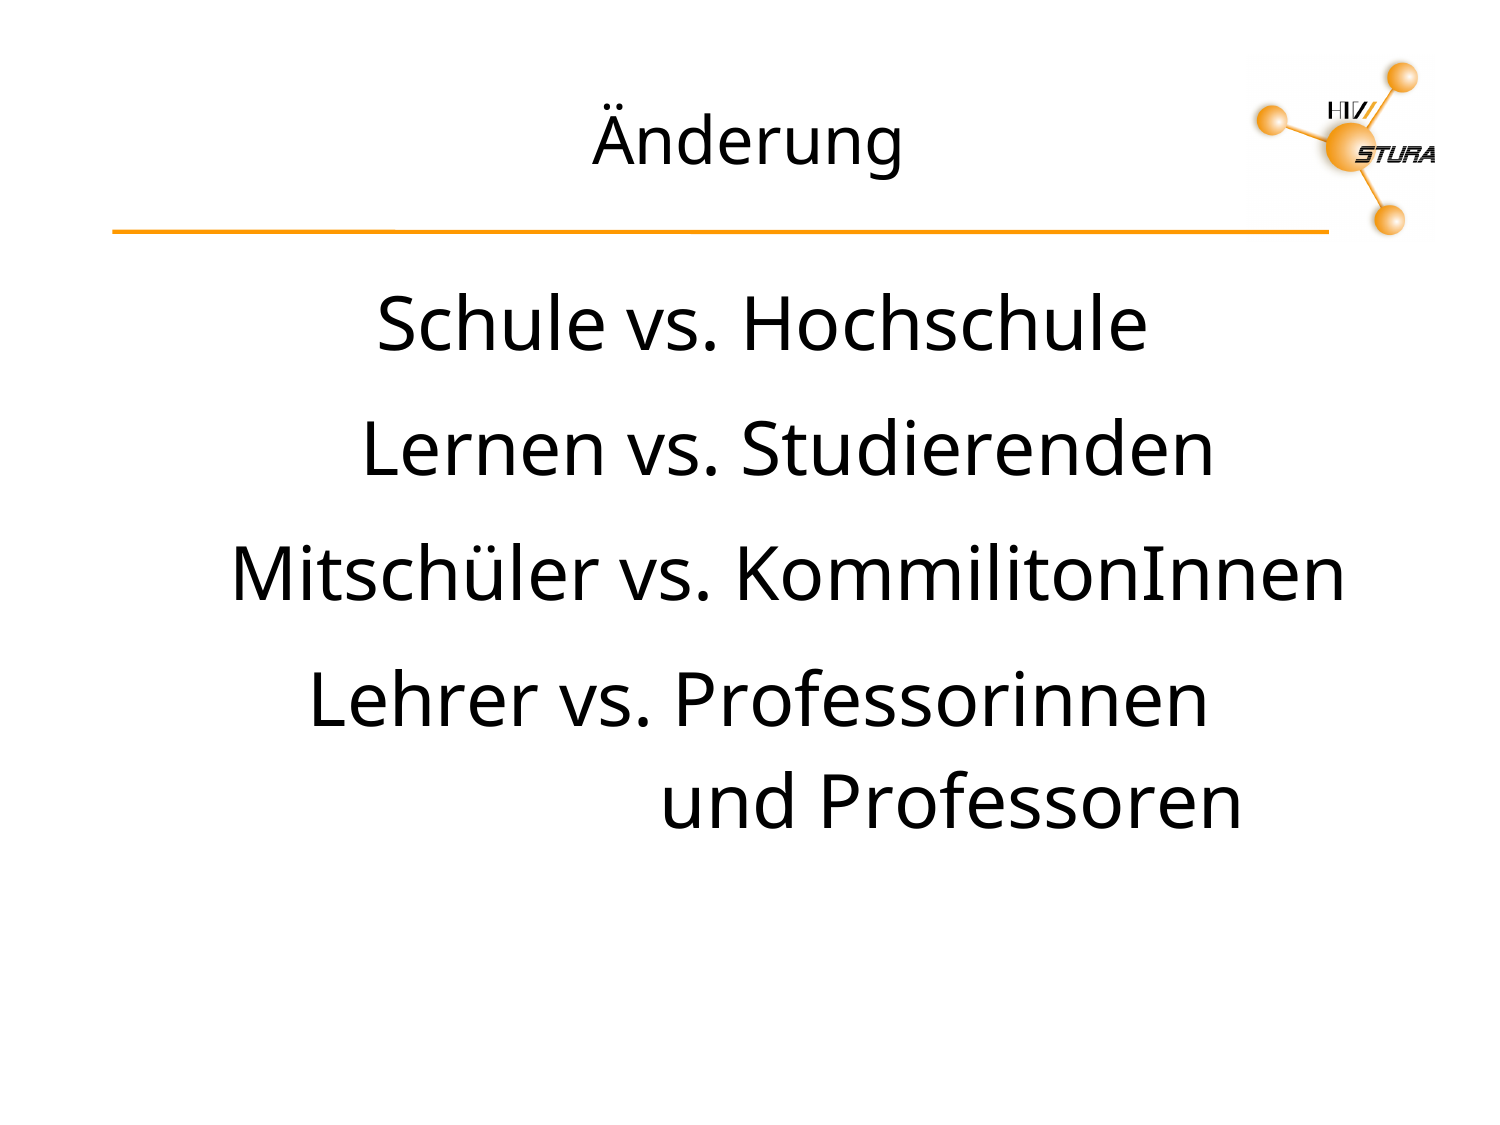

# Änderung
 Schule vs. Hochschule
 Lernen vs. Studierenden
 Mitschüler vs. KommilitonInnen
 Lehrer vs. Professorinnen und Professoren